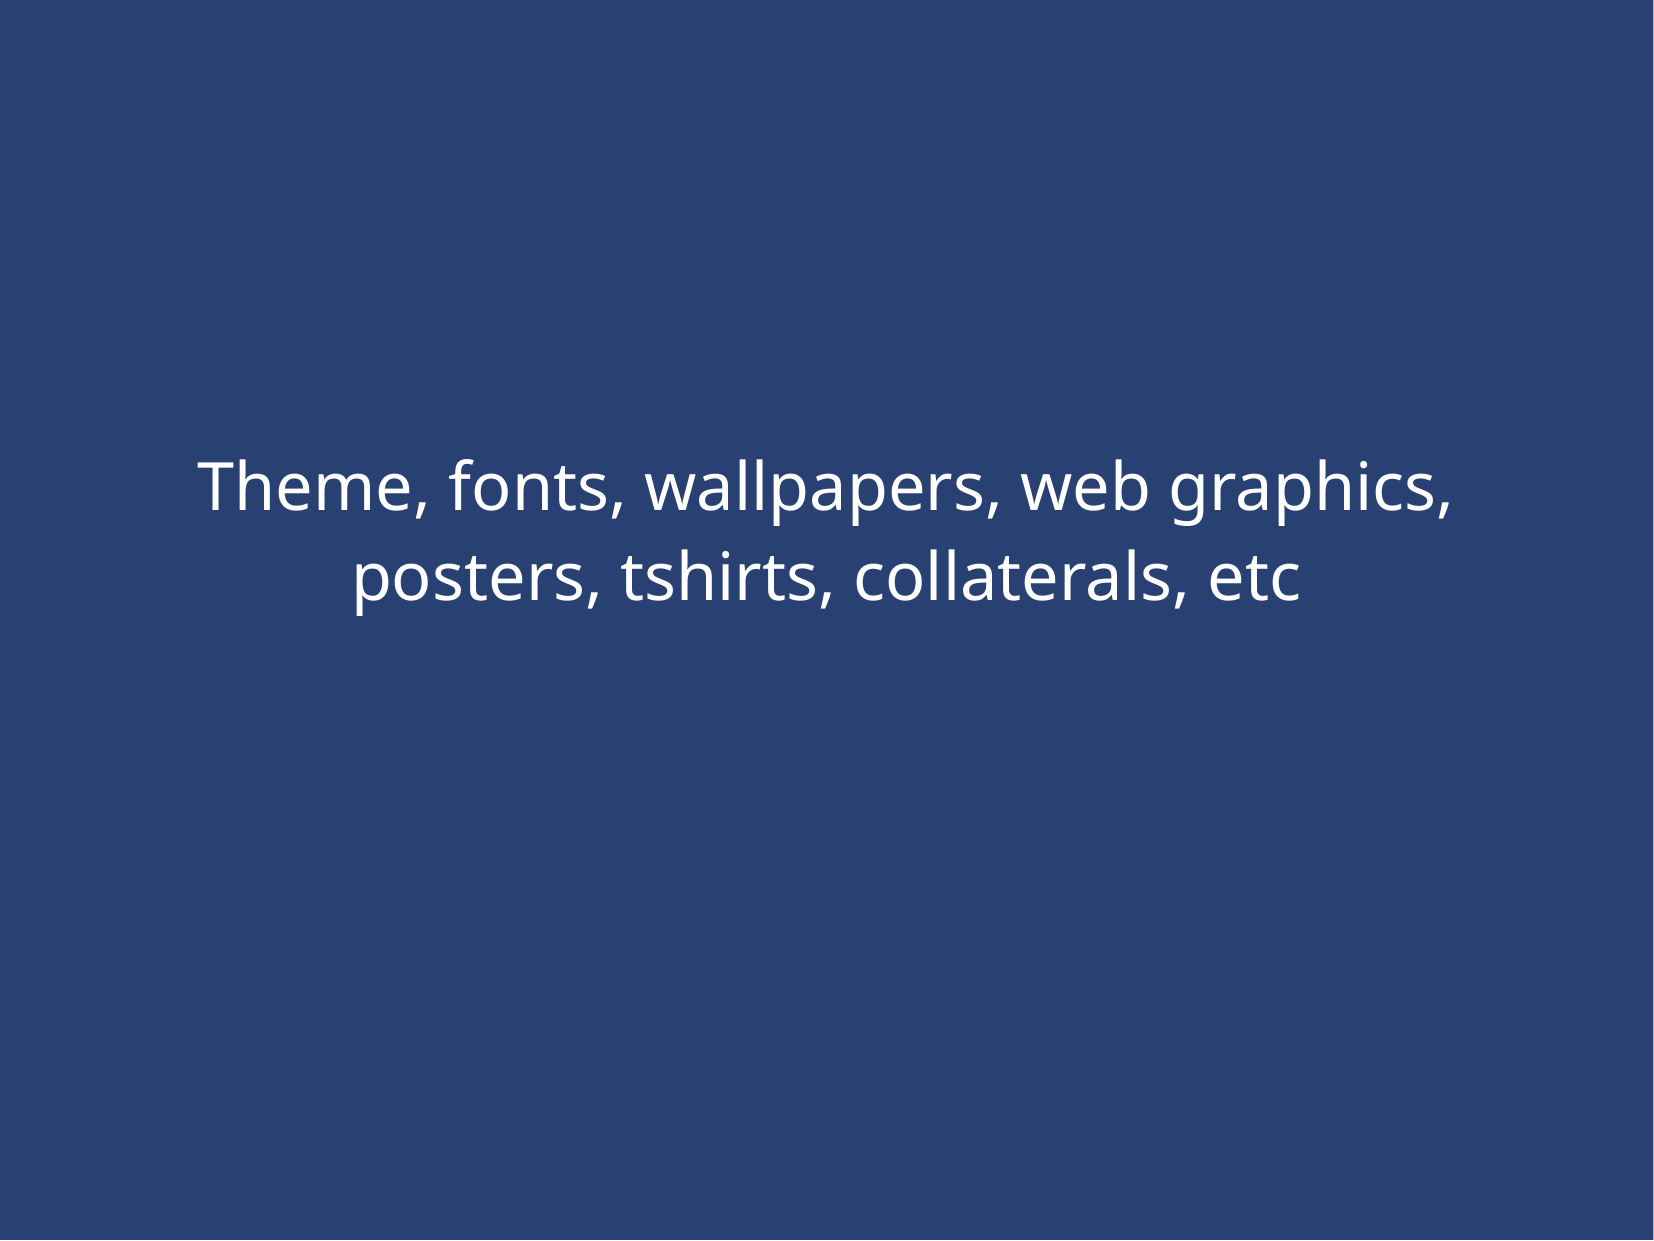

# Theme, fonts, wallpapers, web graphics, posters, tshirts, collaterals, etc